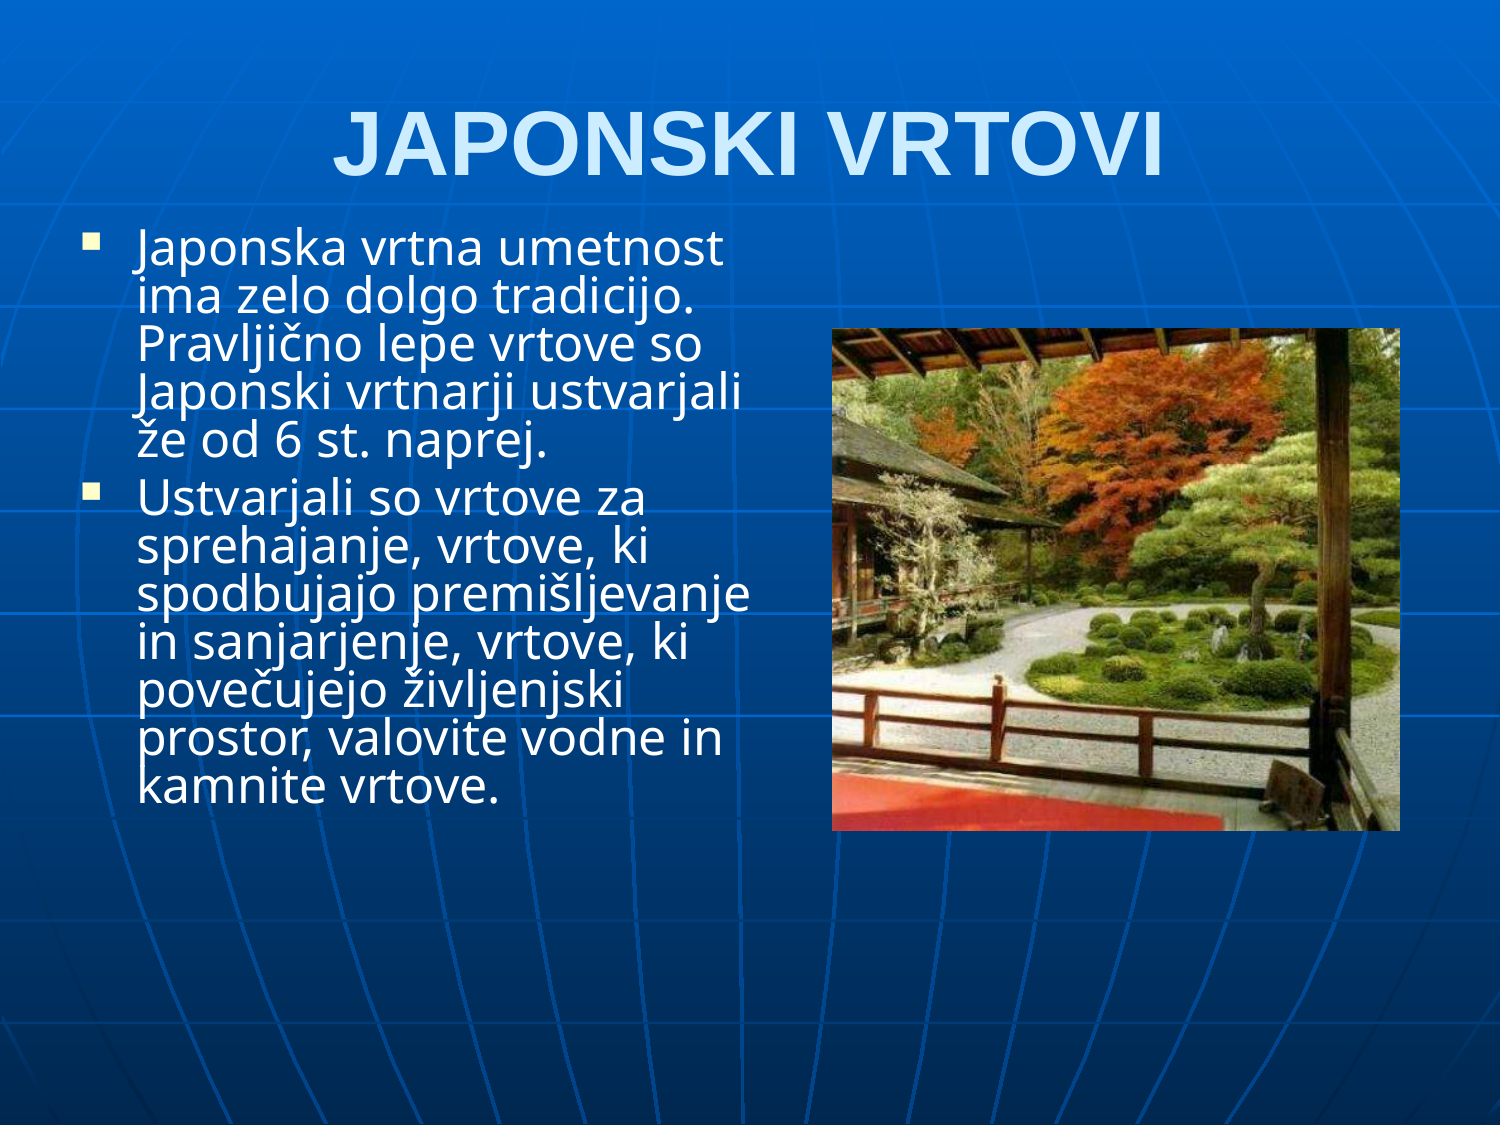

# JAPONSKI VRTOVI
Japonska vrtna umetnost ima zelo dolgo tradicijo. Pravljično lepe vrtove so Japonski vrtnarji ustvarjali že od 6 st. naprej.
Ustvarjali so vrtove za sprehajanje, vrtove, ki spodbujajo premišljevanje in sanjarjenje, vrtove, ki povečujejo življenjski prostor, valovite vodne in kamnite vrtove.